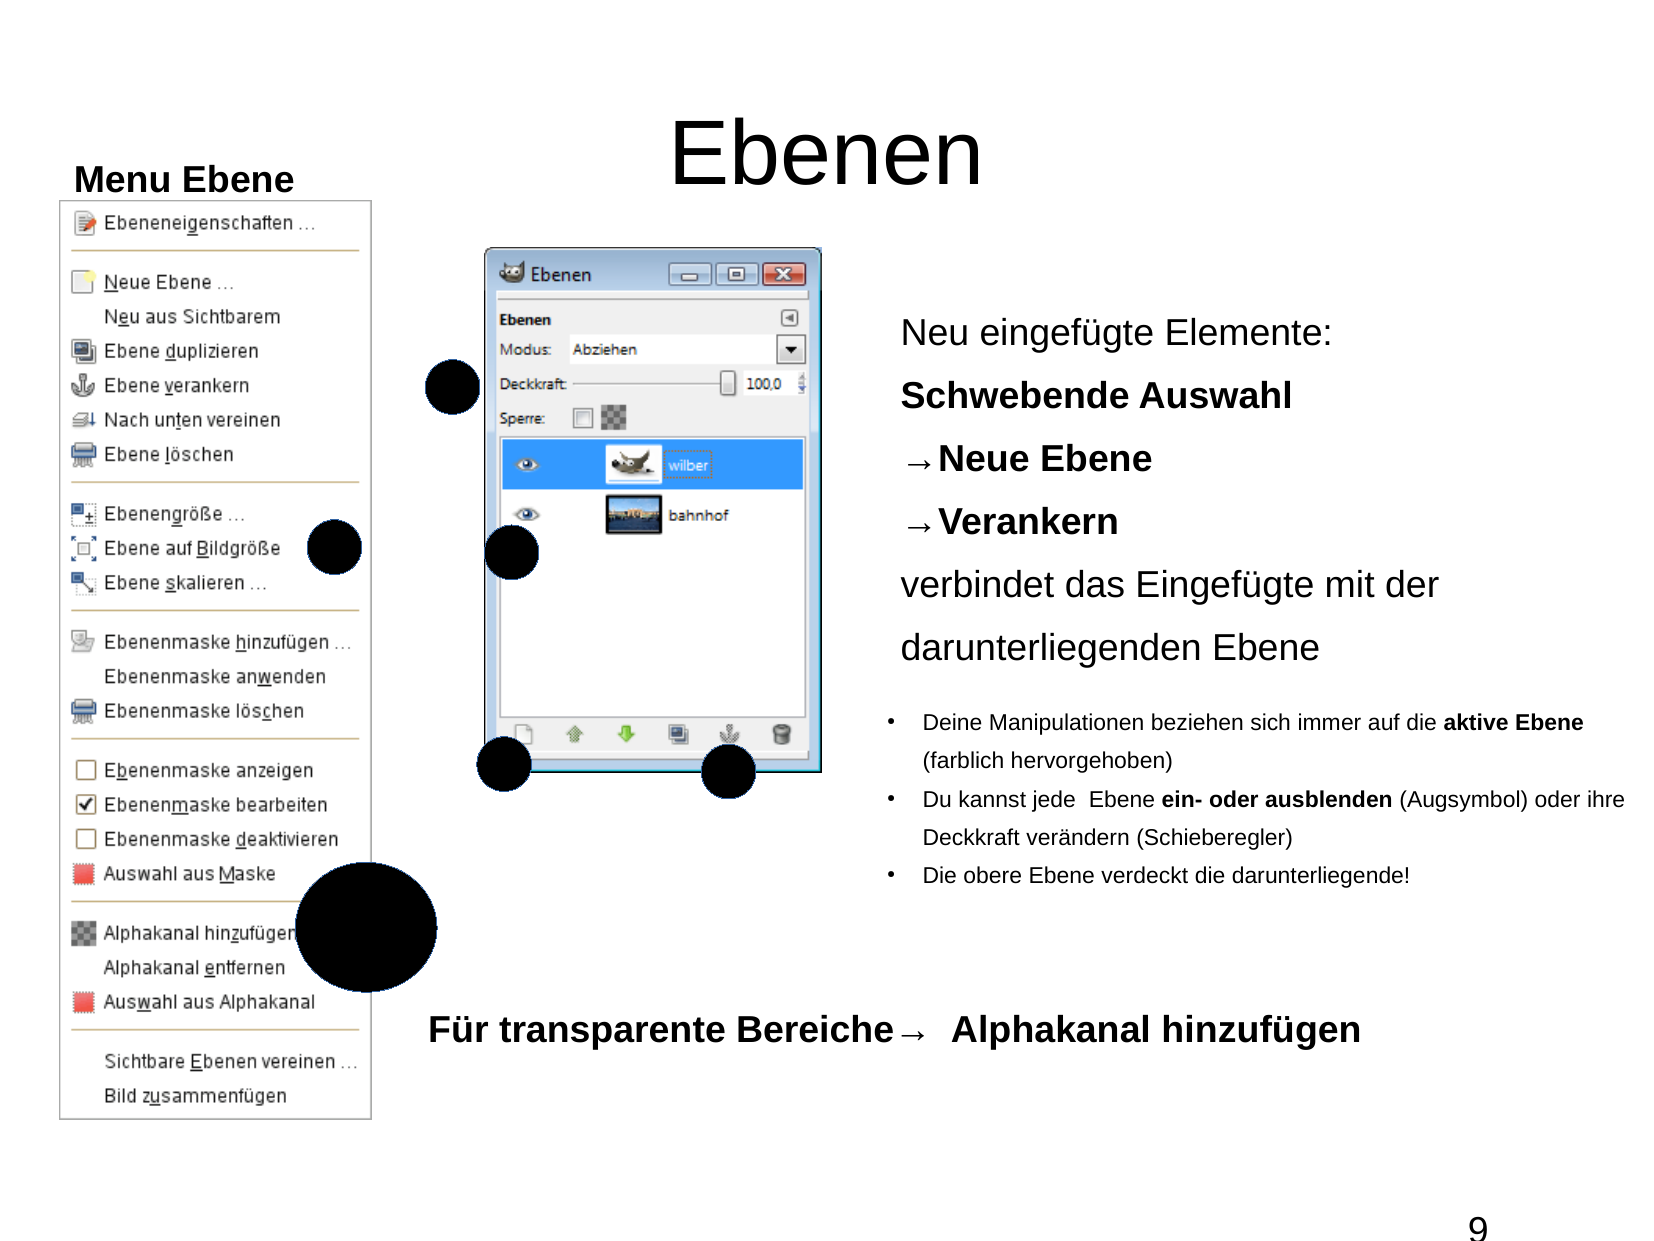

# Ebenen
Menu Ebene
Neu eingefügte Elemente:
Schwebende Auswahl
→Neue Ebene
→Verankern
verbindet das Eingefügte mit der darunterliegenden Ebene
Deine Manipulationen beziehen sich immer auf die aktive Ebene (farblich hervorgehoben)
Du kannst jede Ebene ein- oder ausblenden (Augsymbol) oder ihre Deckkraft verändern (Schieberegler)
Die obere Ebene verdeckt die darunterliegende!
Für transparente Bereiche→ Alphakanal hinzufügen